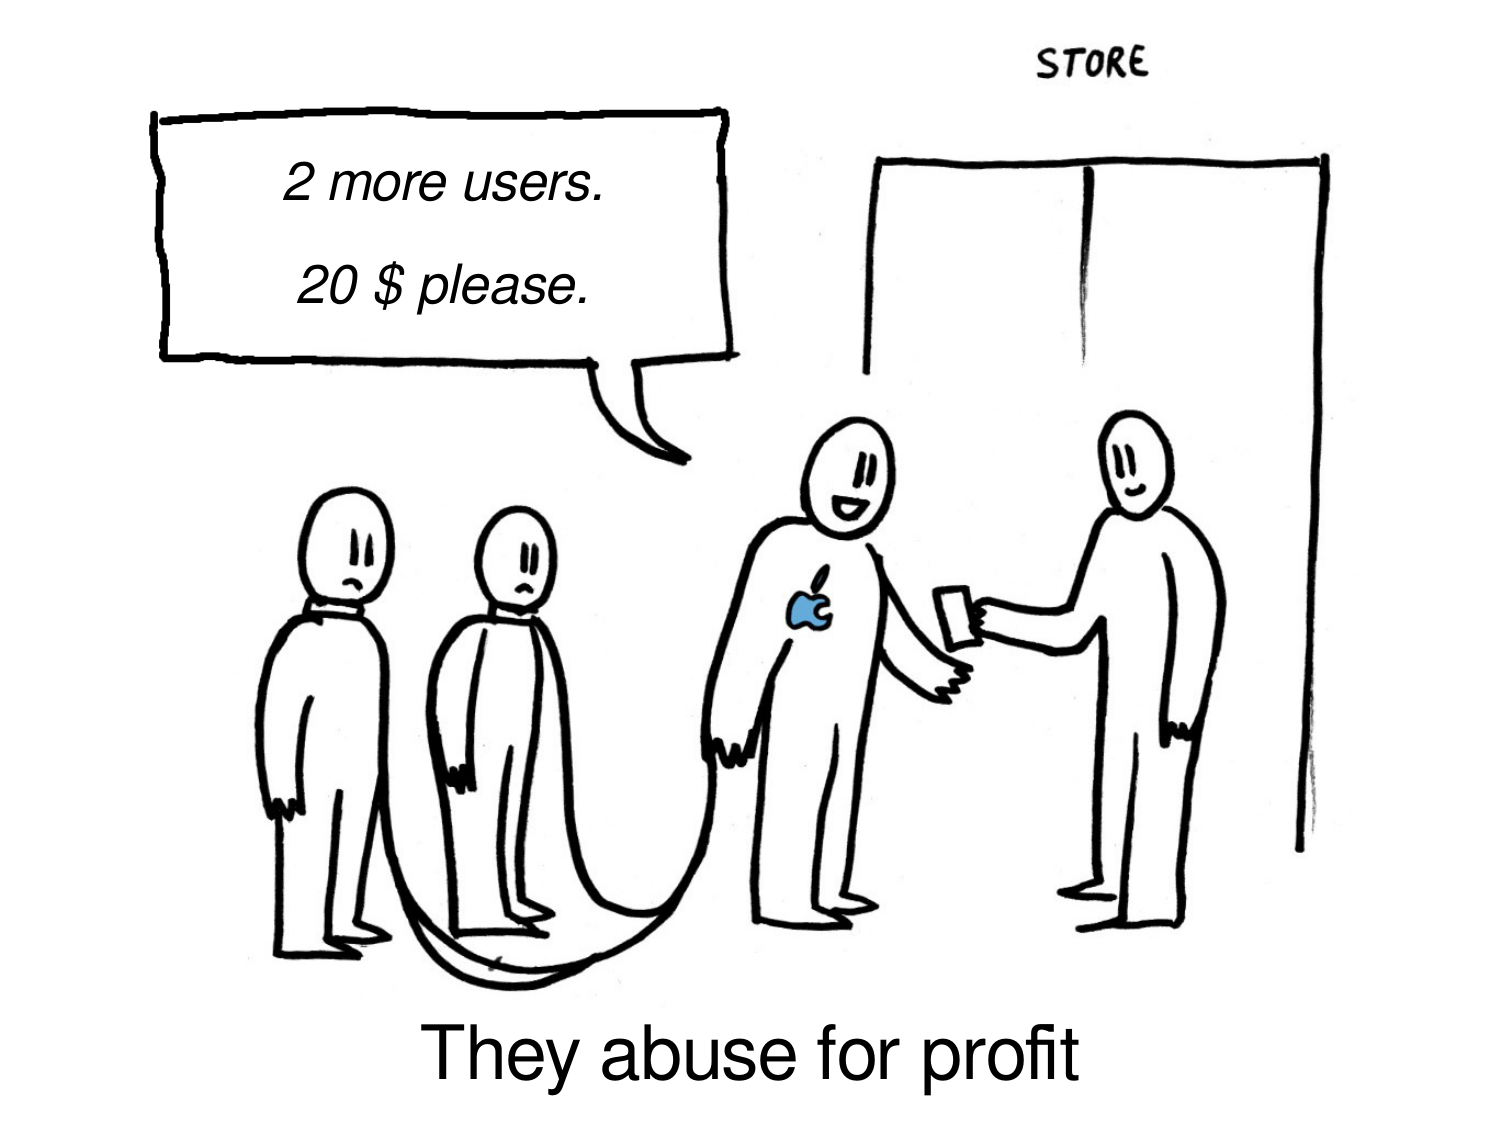

2 more users.
20 $ please.
They abuse for profit